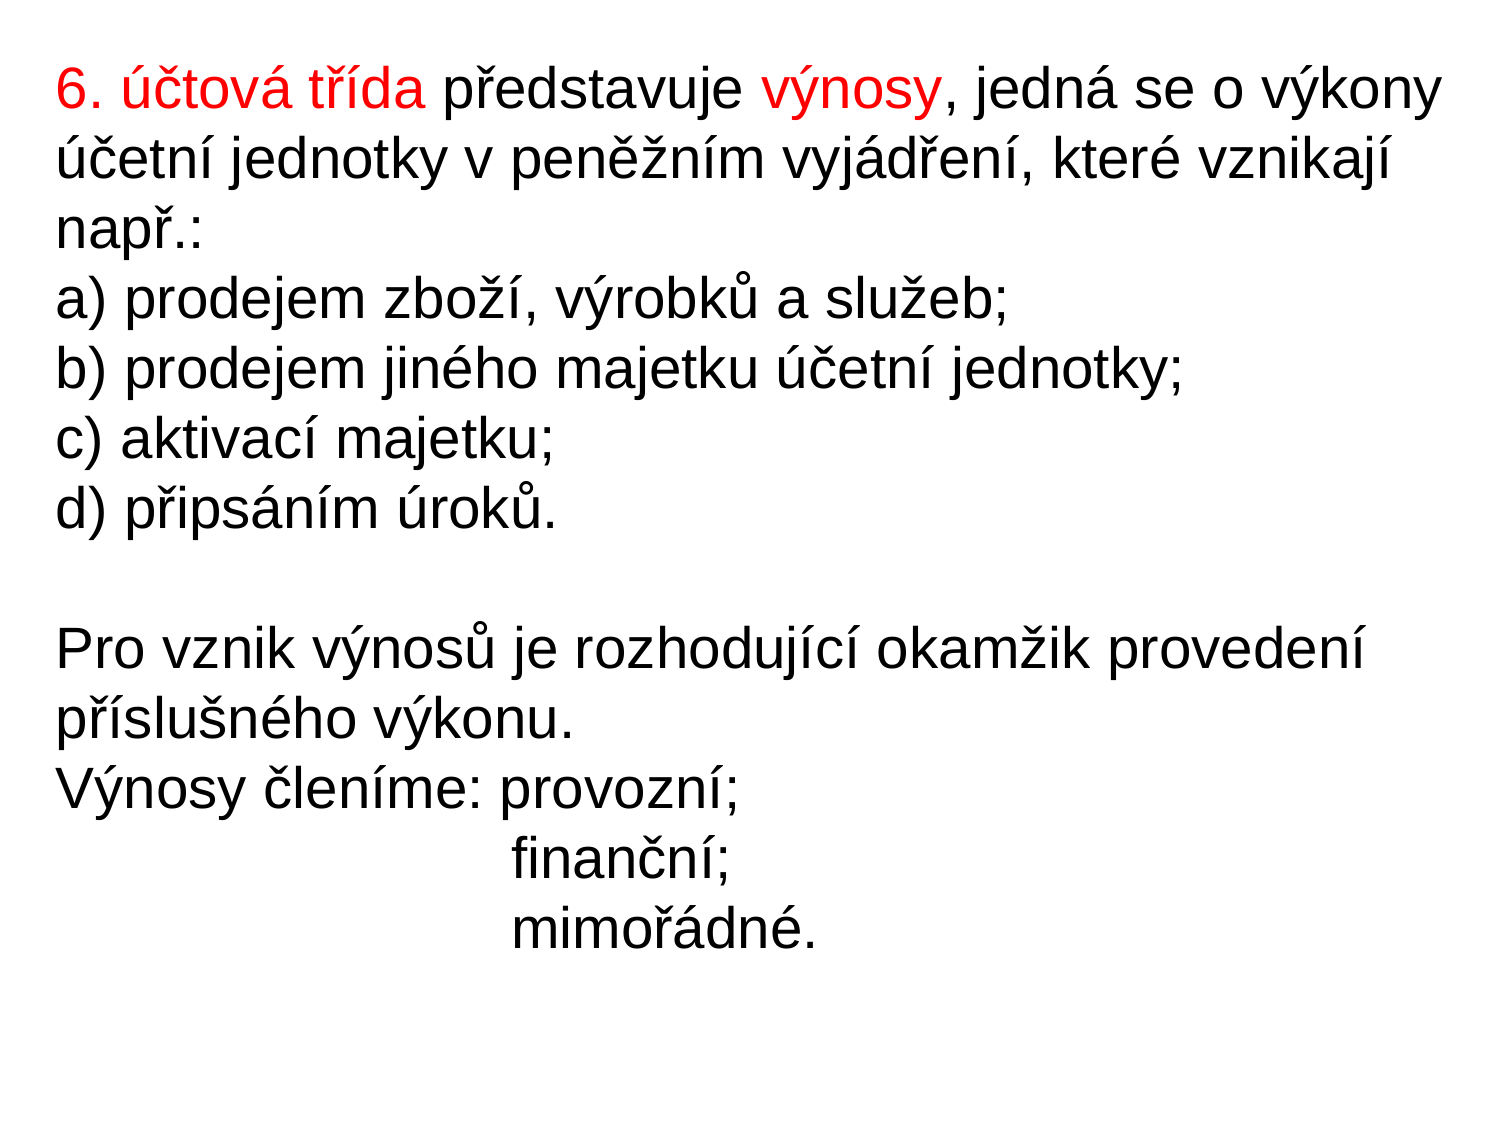

6. účtová třída představuje výnosy, jedná se o výkony účetní jednotky v peněžním vyjádření, které vznikají
např.:
 prodejem zboží, výrobků a služeb;
 prodejem jiného majetku účetní jednotky;
 aktivací majetku;
 připsáním úroků.
Pro vznik výnosů je rozhodující okamžik provedení
příslušného výkonu.
Výnosy členíme: provozní;
 finanční;
 mimořádné.